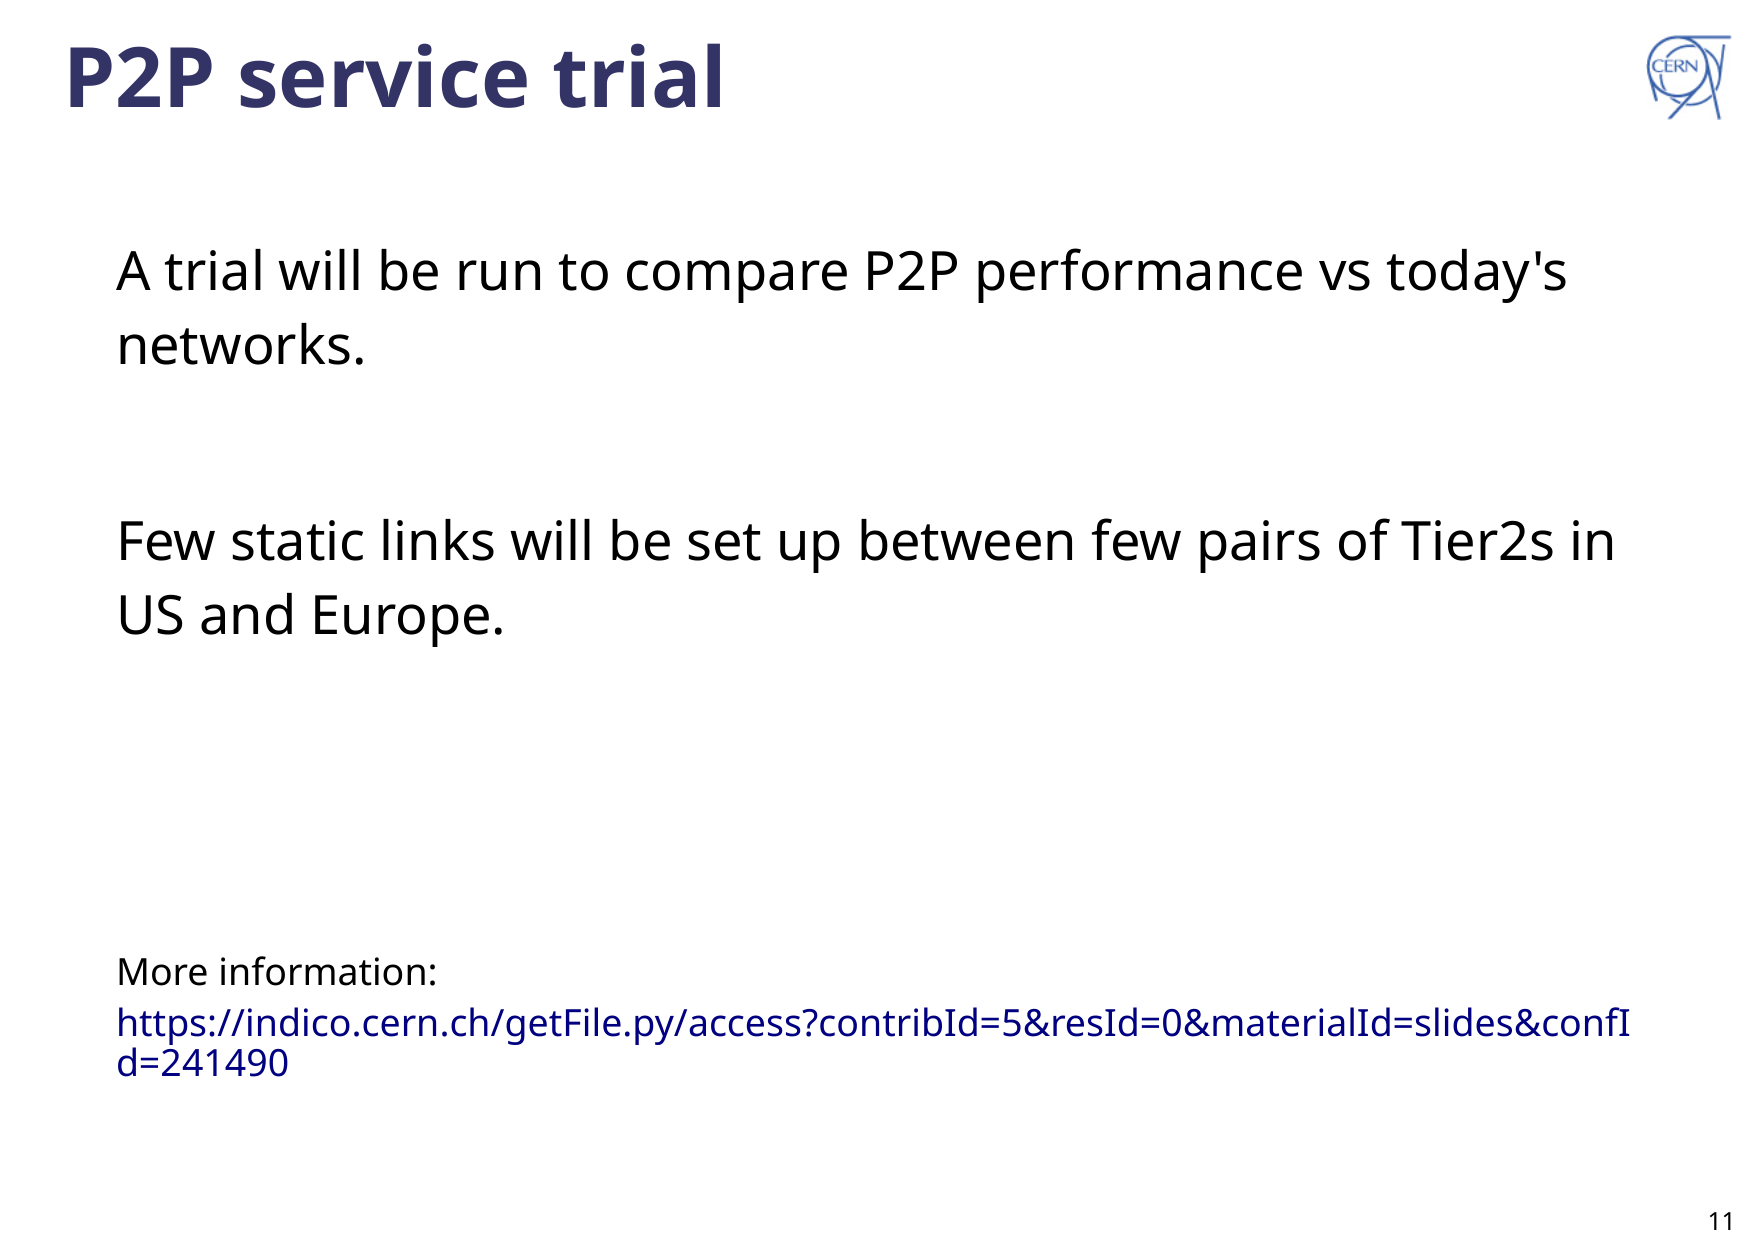

# P2P service trial
A trial will be run to compare P2P performance vs today's networks.
Few static links will be set up between few pairs of Tier2s in US and Europe.
More information: https://indico.cern.ch/getFile.py/access?contribId=5&resId=0&materialId=slides&confId=241490
11